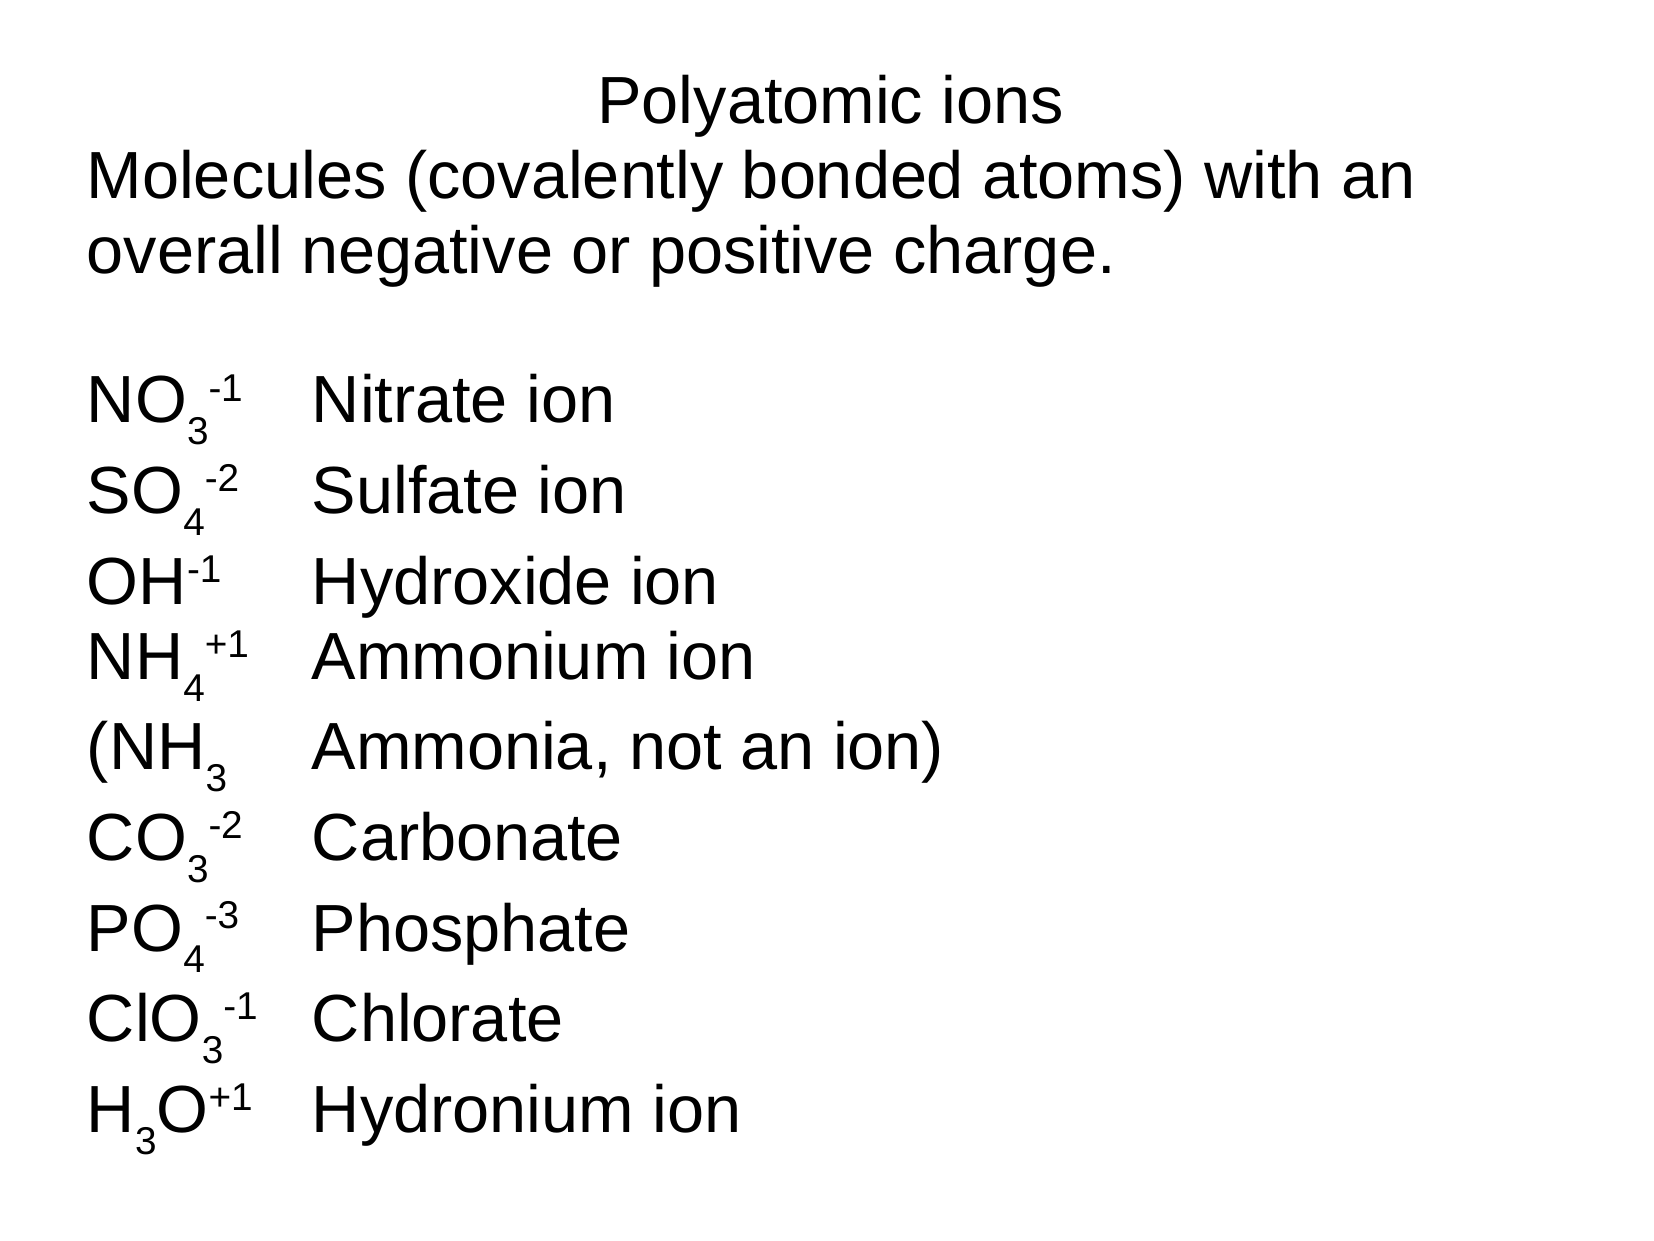

# Polyatomic ions
Molecules (covalently bonded atoms) with an overall negative or positive charge.
NO3-1 	Nitrate ion
SO4-2 	Sulfate ion
OH-1		Hydroxide ion
NH4+1 	Ammonium ion
(NH3		Ammonia, not an ion)
CO3-2	Carbonate
PO4-3	Phosphate
ClO3-1	Chlorate
H3O+1 	Hydronium ion